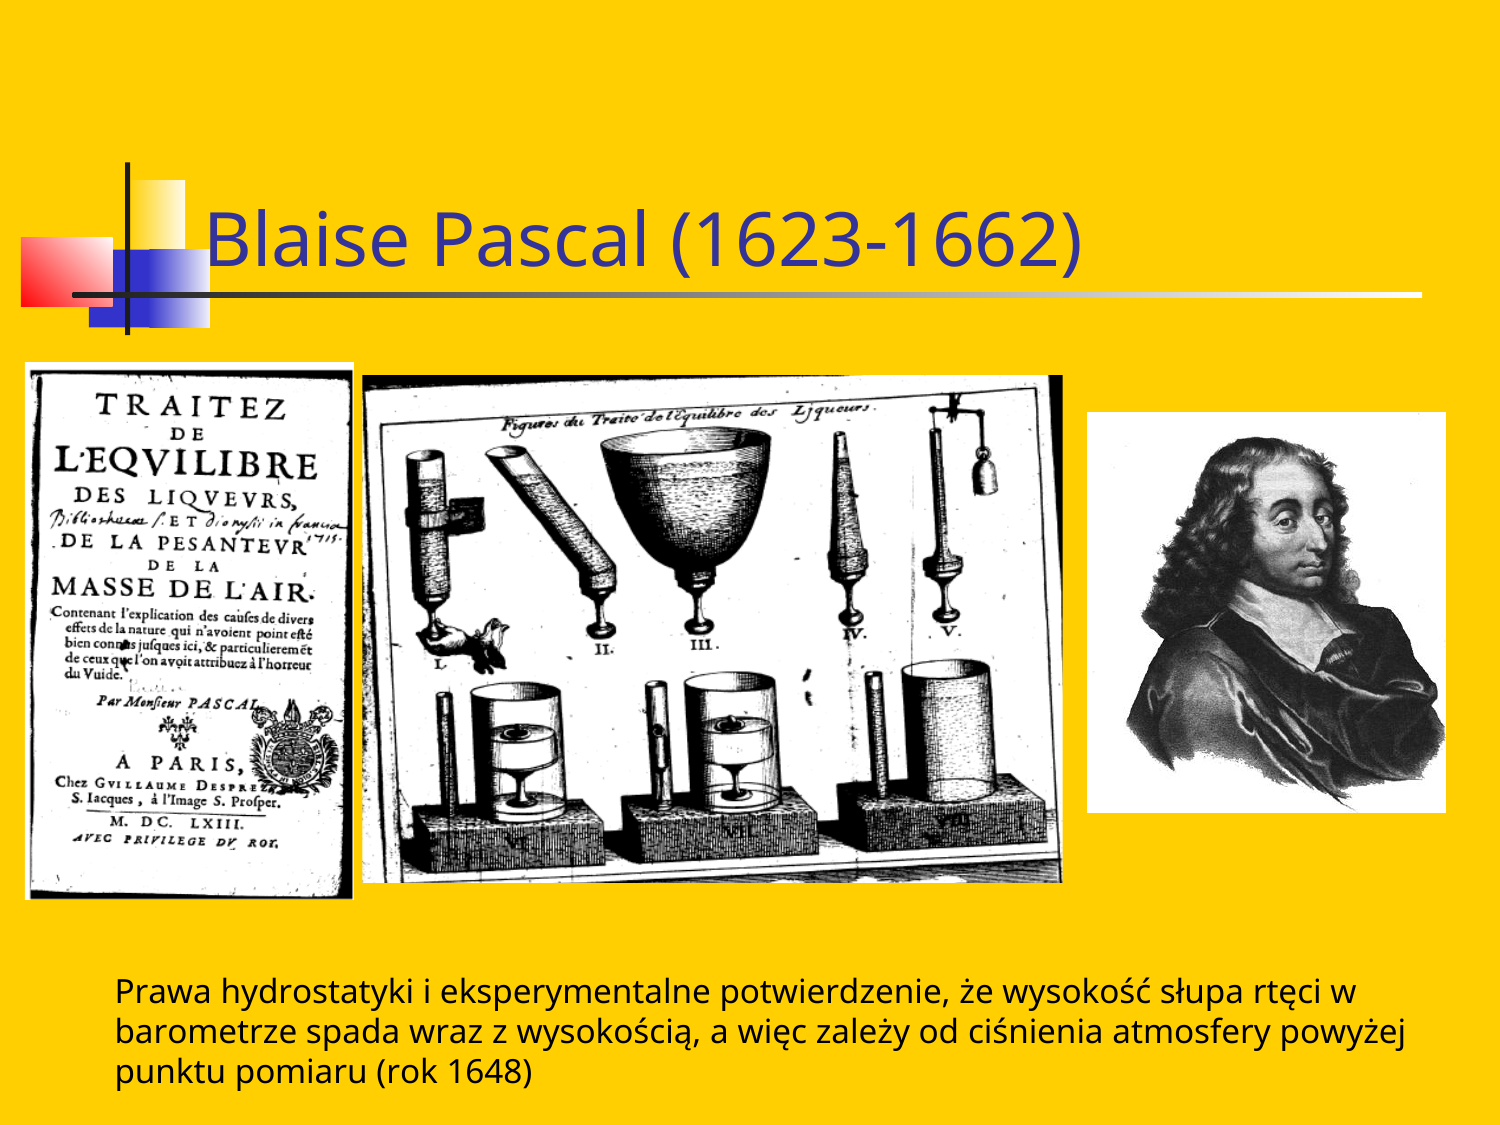

# Blaise Pascal (1623-1662)
Prawa hydrostatyki i eksperymentalne potwierdzenie, że wysokość słupa rtęci w barometrze spada wraz z wysokością, a więc zależy od ciśnienia atmosfery powyżej punktu pomiaru (rok 1648)